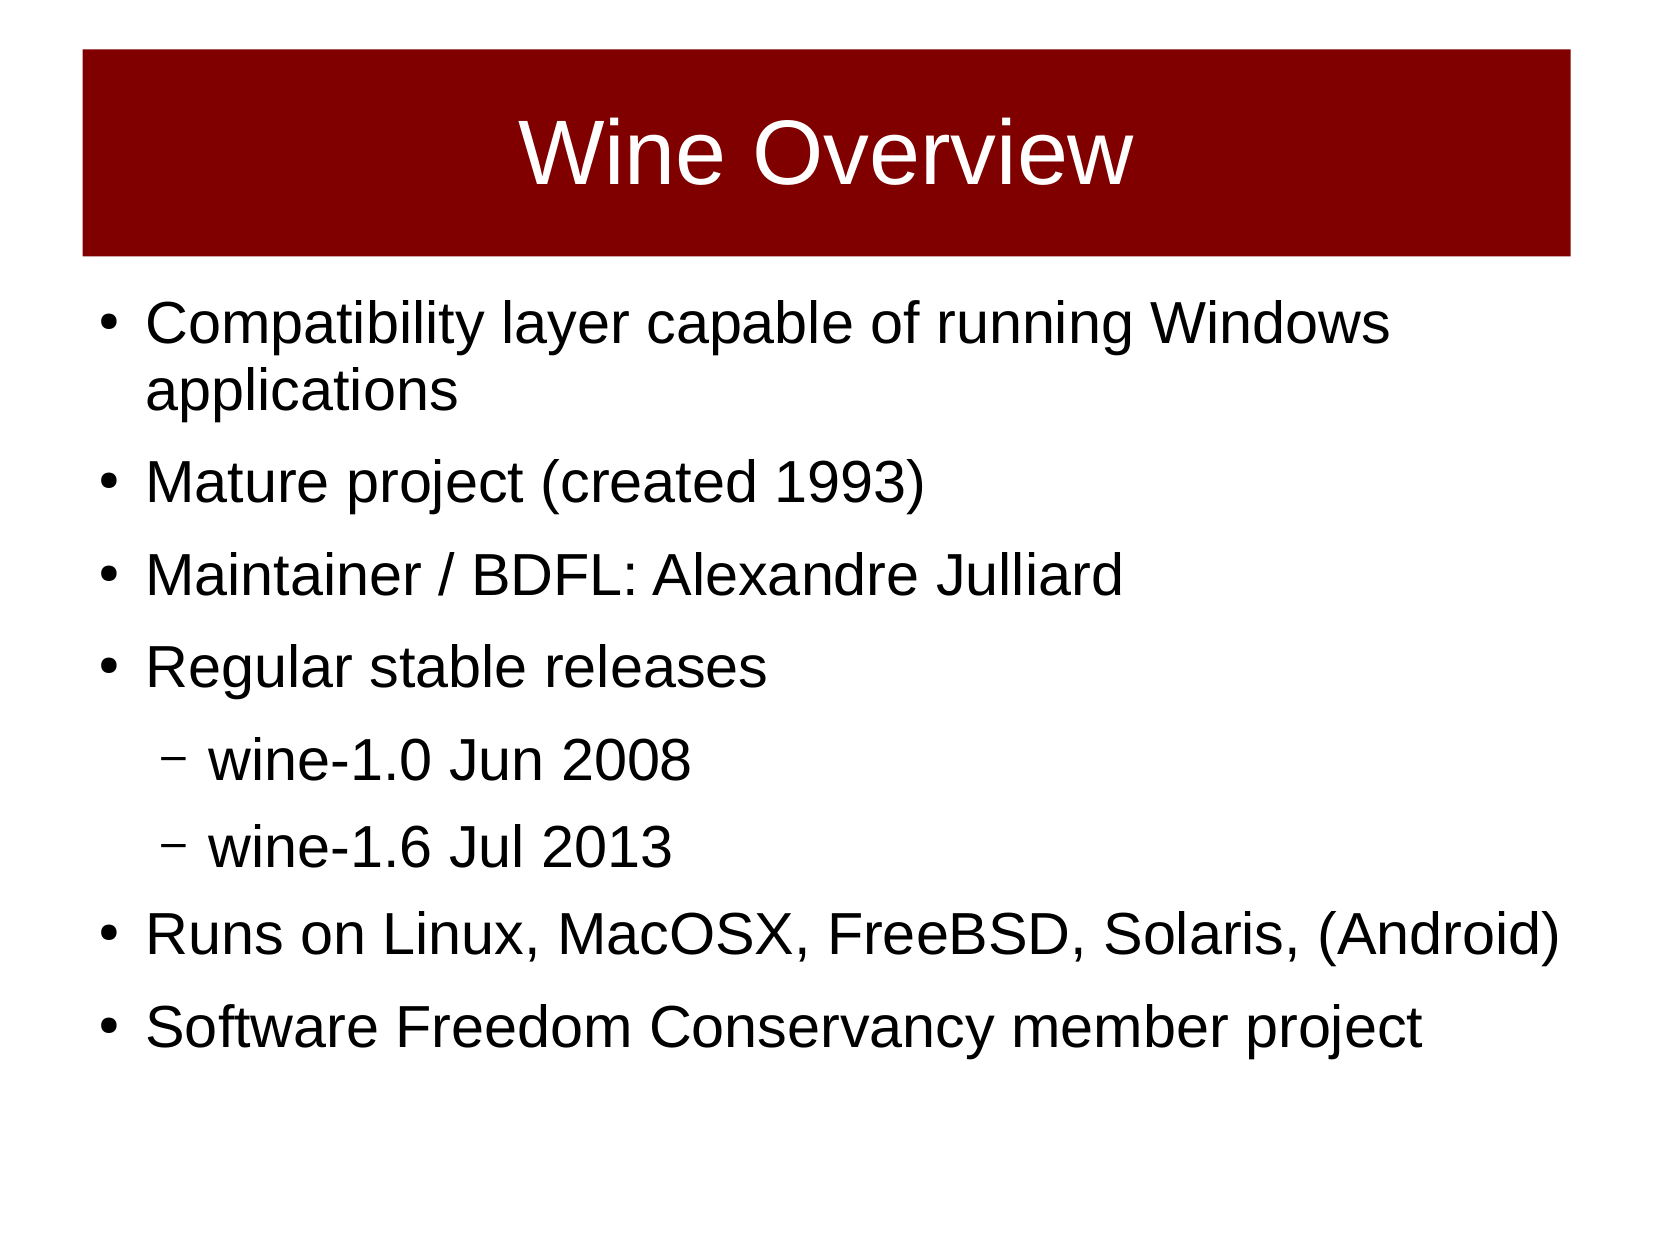

# Wine Overview
Compatibility layer capable of running Windows applications
Mature project (created 1993)
Maintainer / BDFL: Alexandre Julliard
Regular stable releases
wine-1.0 Jun 2008
wine-1.6 Jul 2013
Runs on Linux, MacOSX, FreeBSD, Solaris, (Android)
Software Freedom Conservancy member project